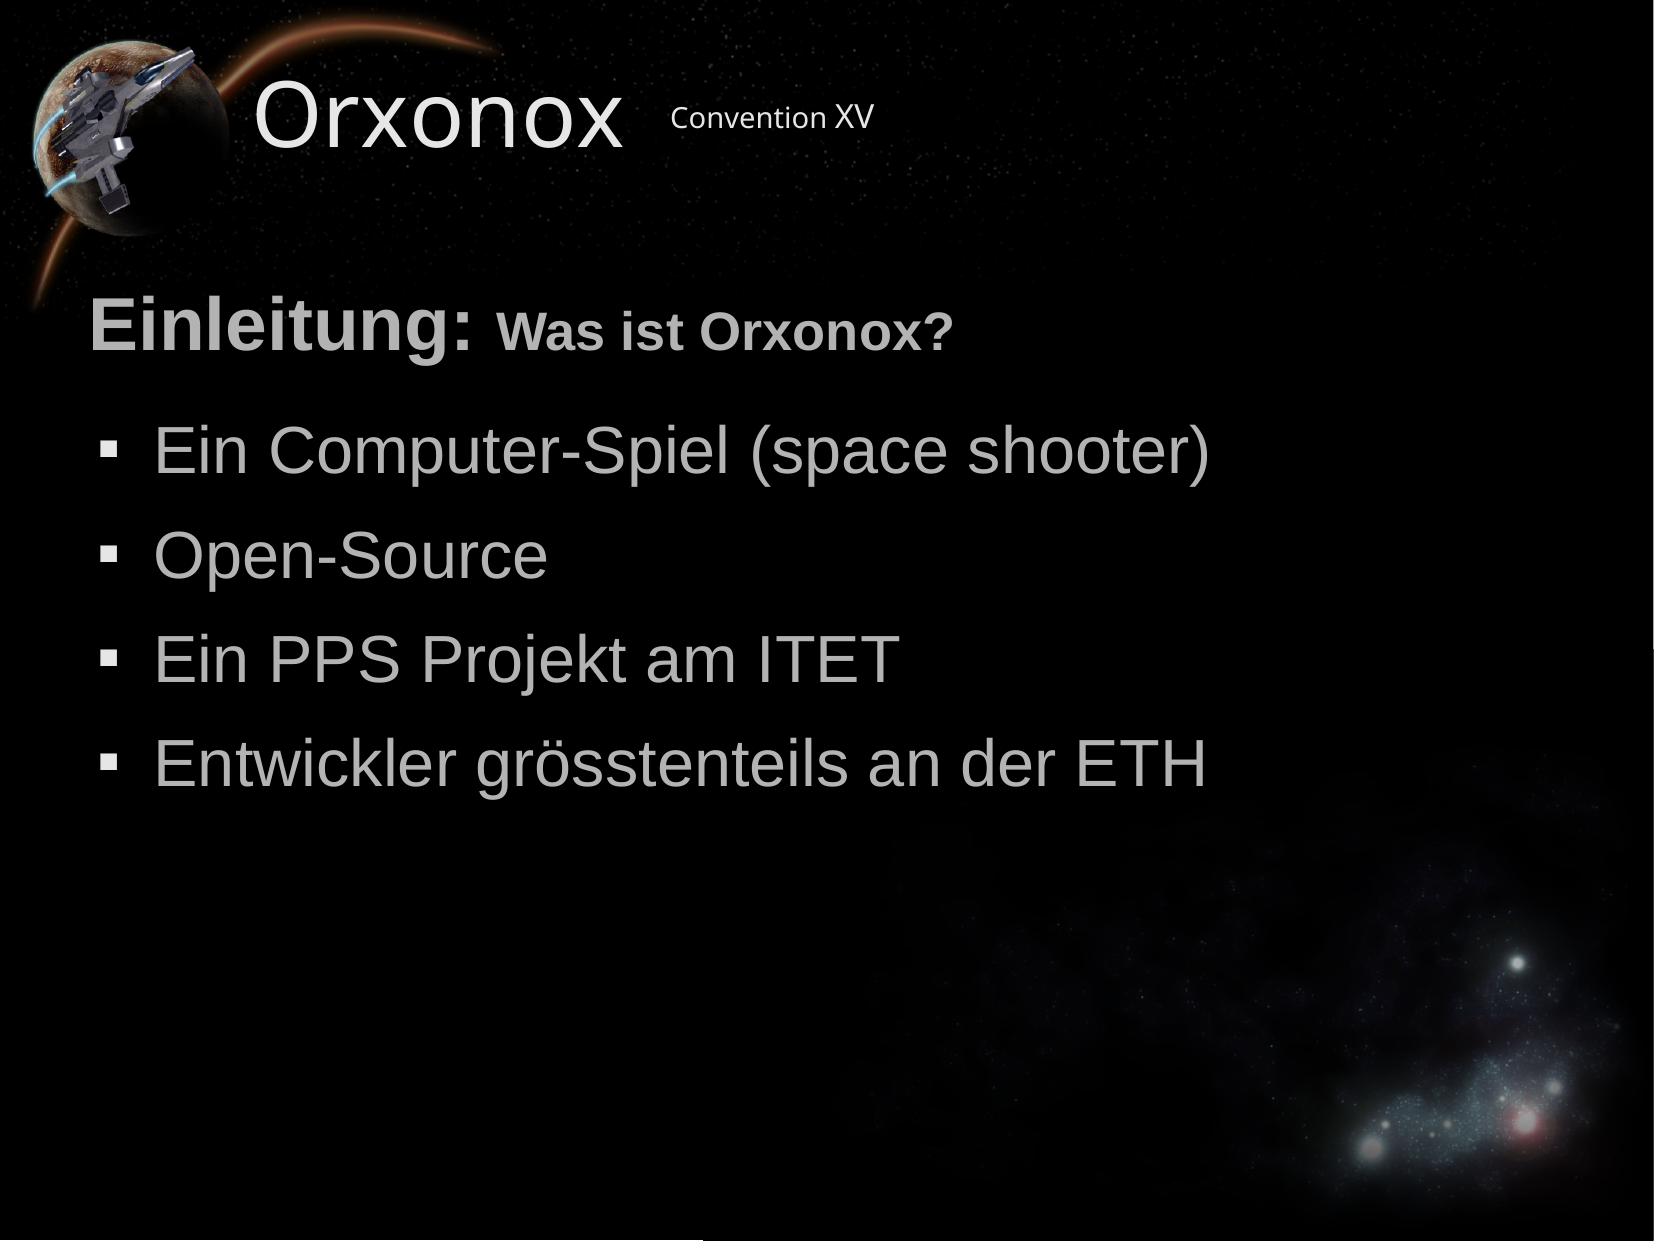

# Einleitung: Was ist Orxonox?
Ein Computer-Spiel (space shooter)
Open-Source
Ein PPS Projekt am ITET
Entwickler grösstenteils an der ETH